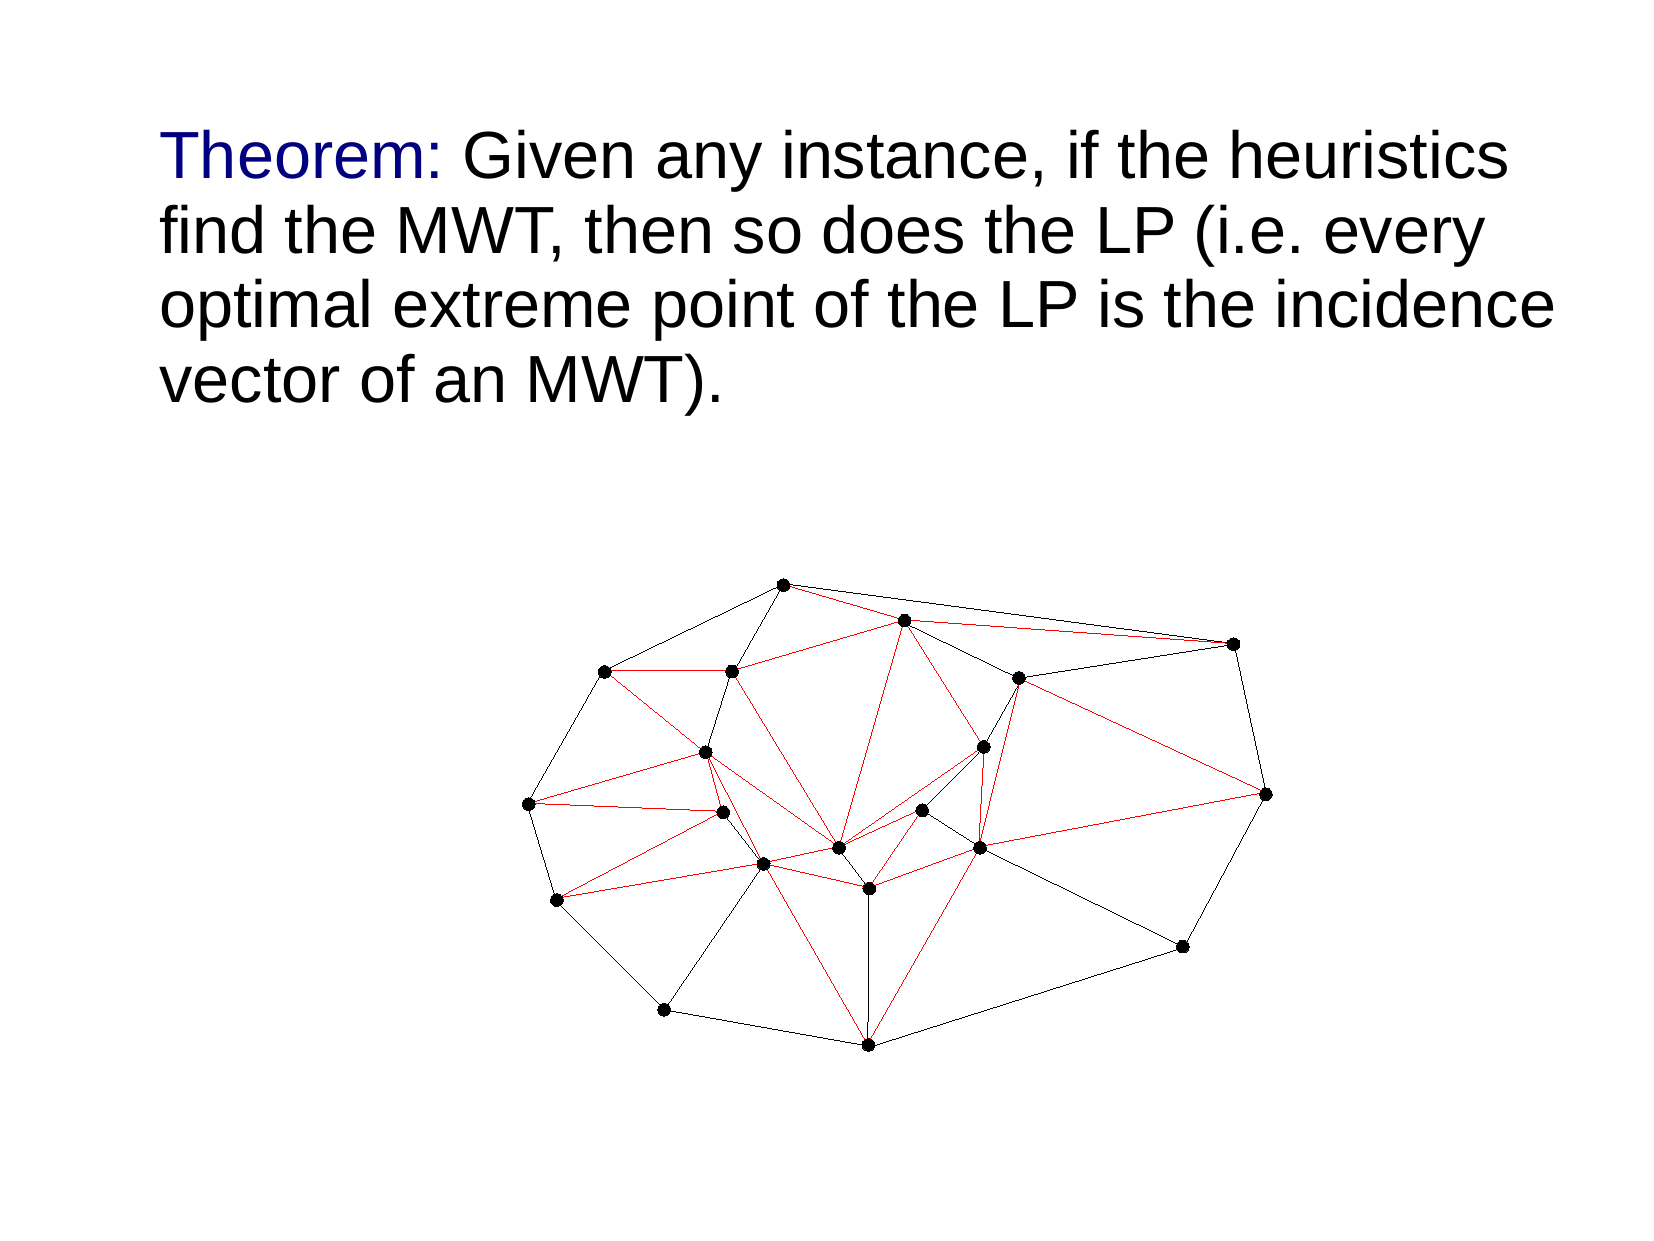

# Theorem: Given any instance, if the heuristics find the MWT, then so does the LP (i.e. every optimal extreme point of the LP is the incidence vector of an MWT).